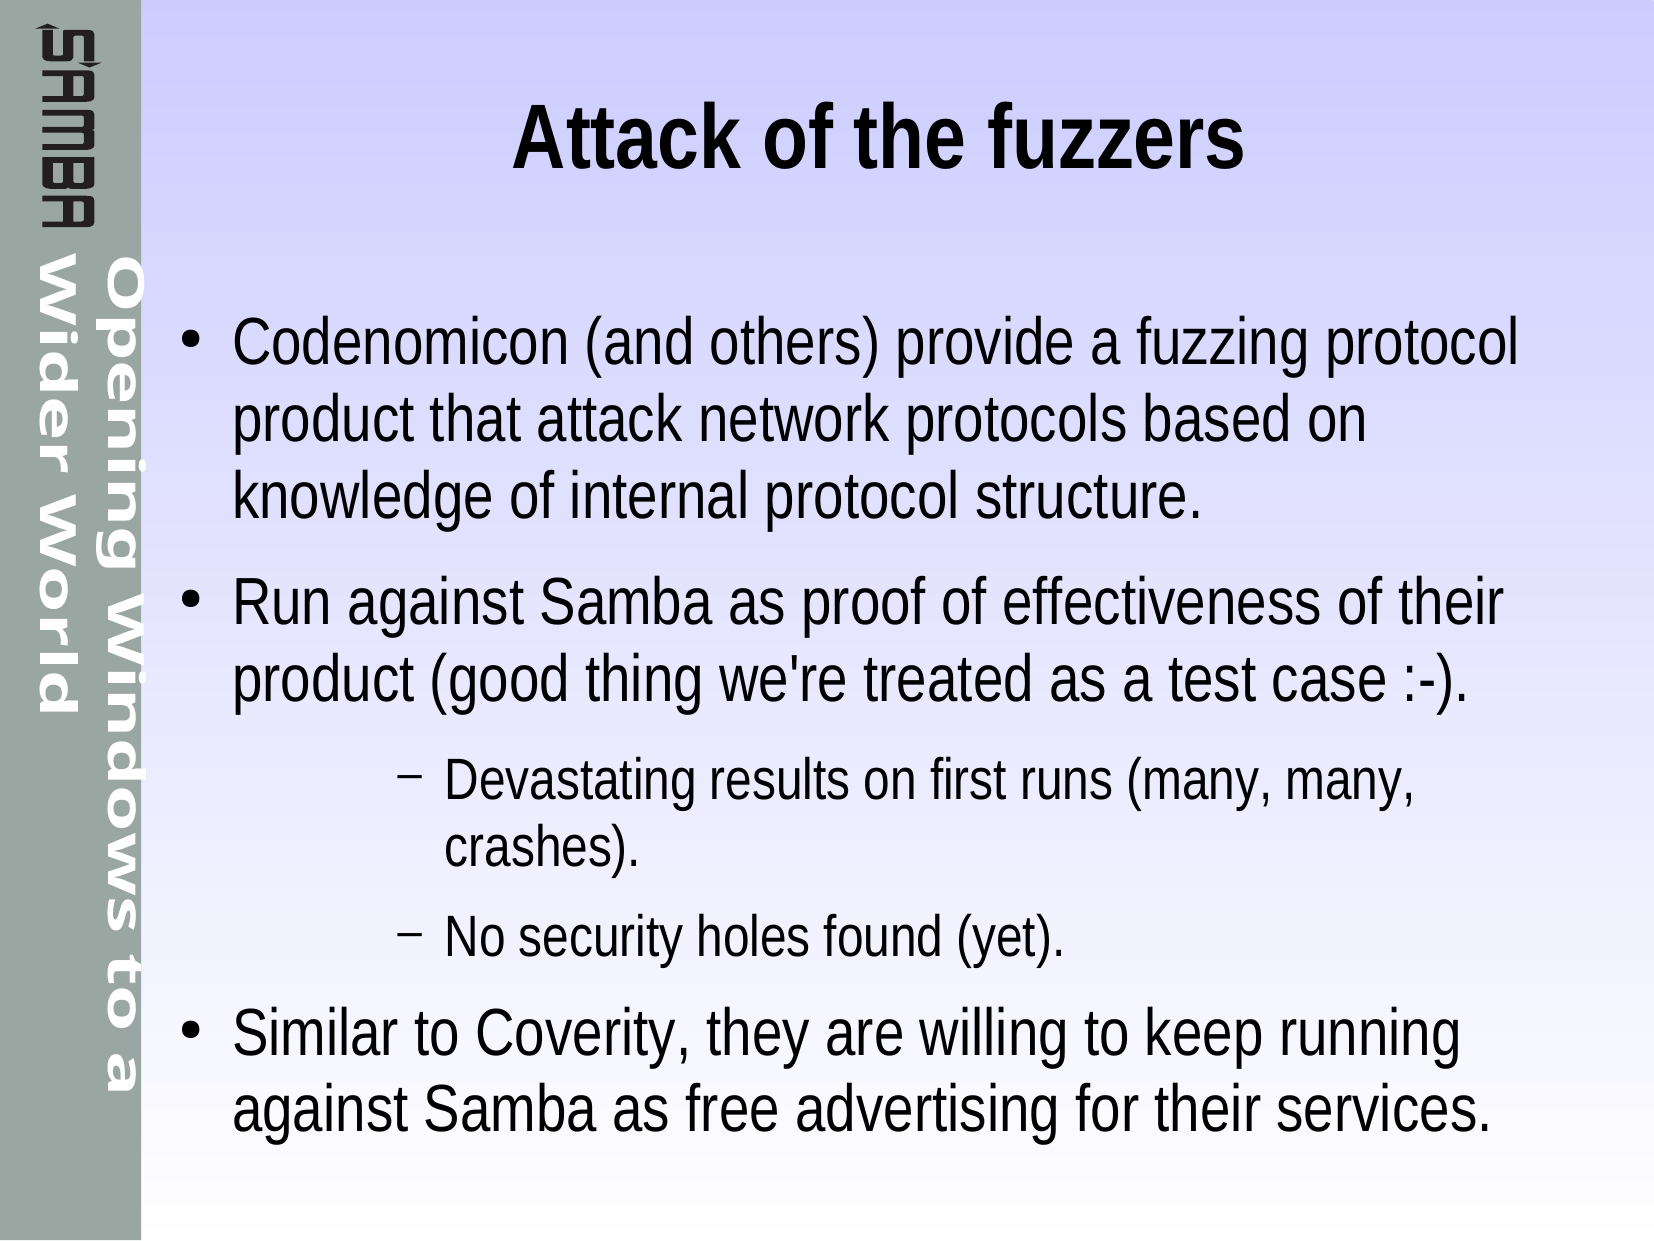

# Attack of the fuzzers
Codenomicon (and others) provide a fuzzing protocol product that attack network protocols based on knowledge of internal protocol structure.
Run against Samba as proof of effectiveness of their product (good thing we're treated as a test case :-).
Devastating results on first runs (many, many, crashes).
No security holes found (yet).
Similar to Coverity, they are willing to keep running against Samba as free advertising for their services.